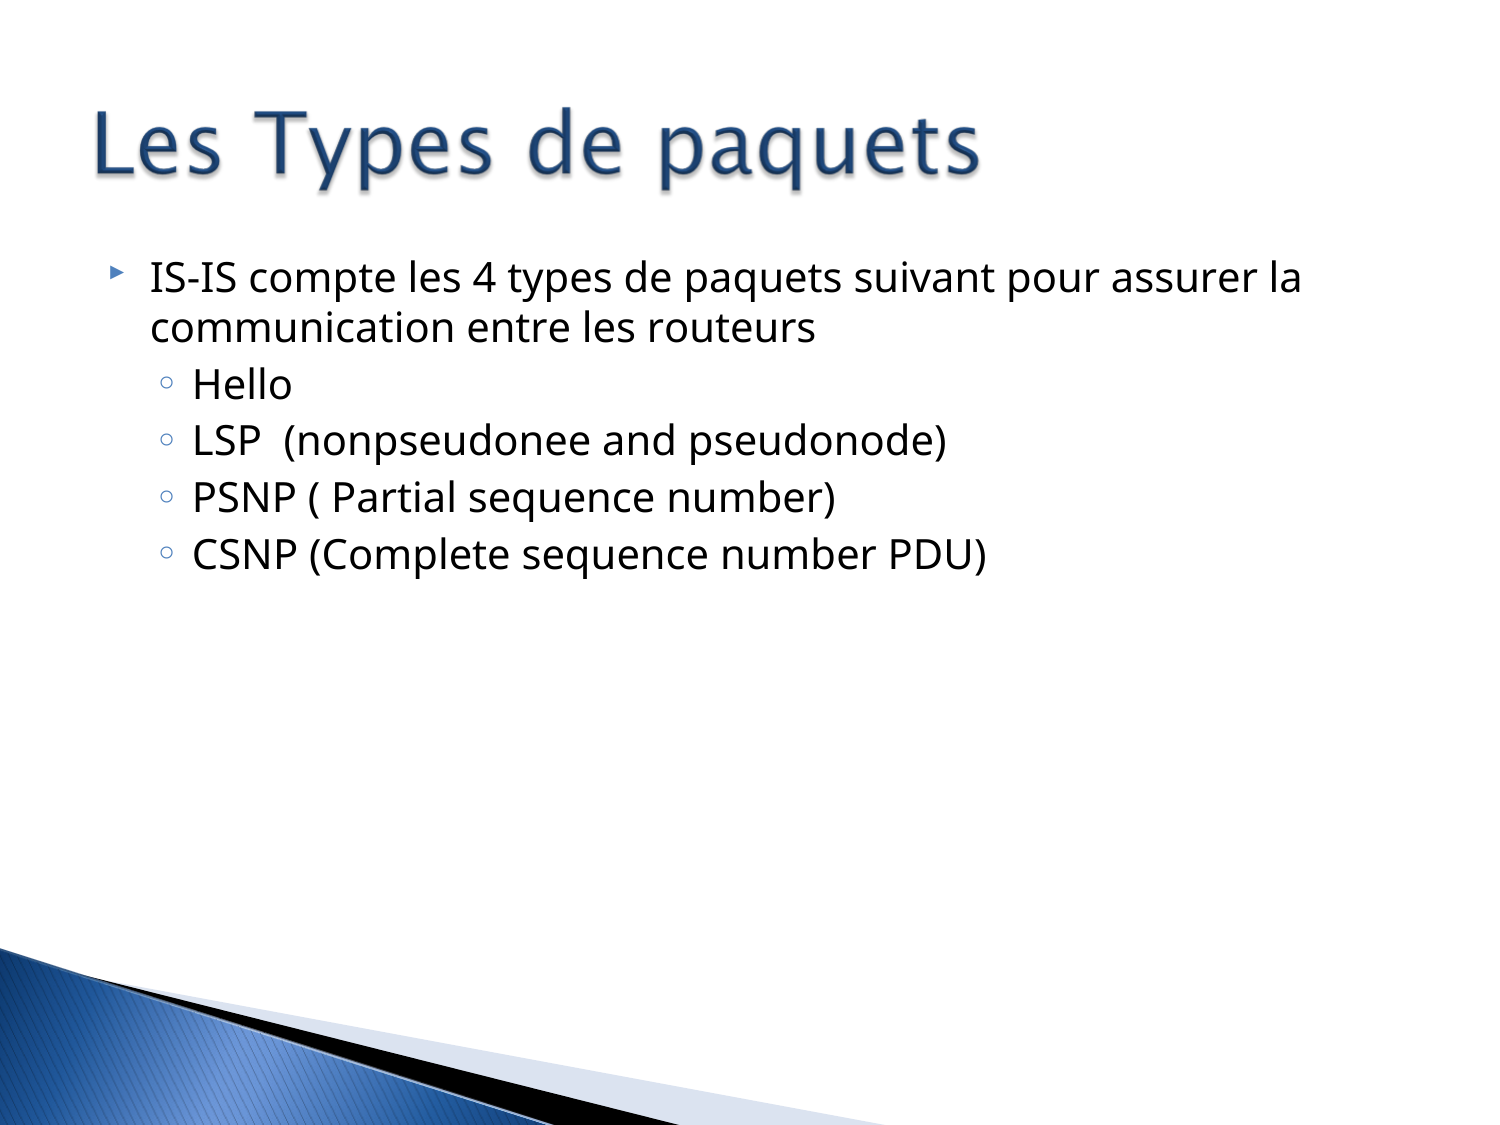

# IS-IS compte les 4 types de paquets suivant pour assurer la communication entre les routeurs
Hello
LSP (nonpseudonee and pseudonode)
PSNP ( Partial sequence number)
CSNP (Complete sequence number PDU)